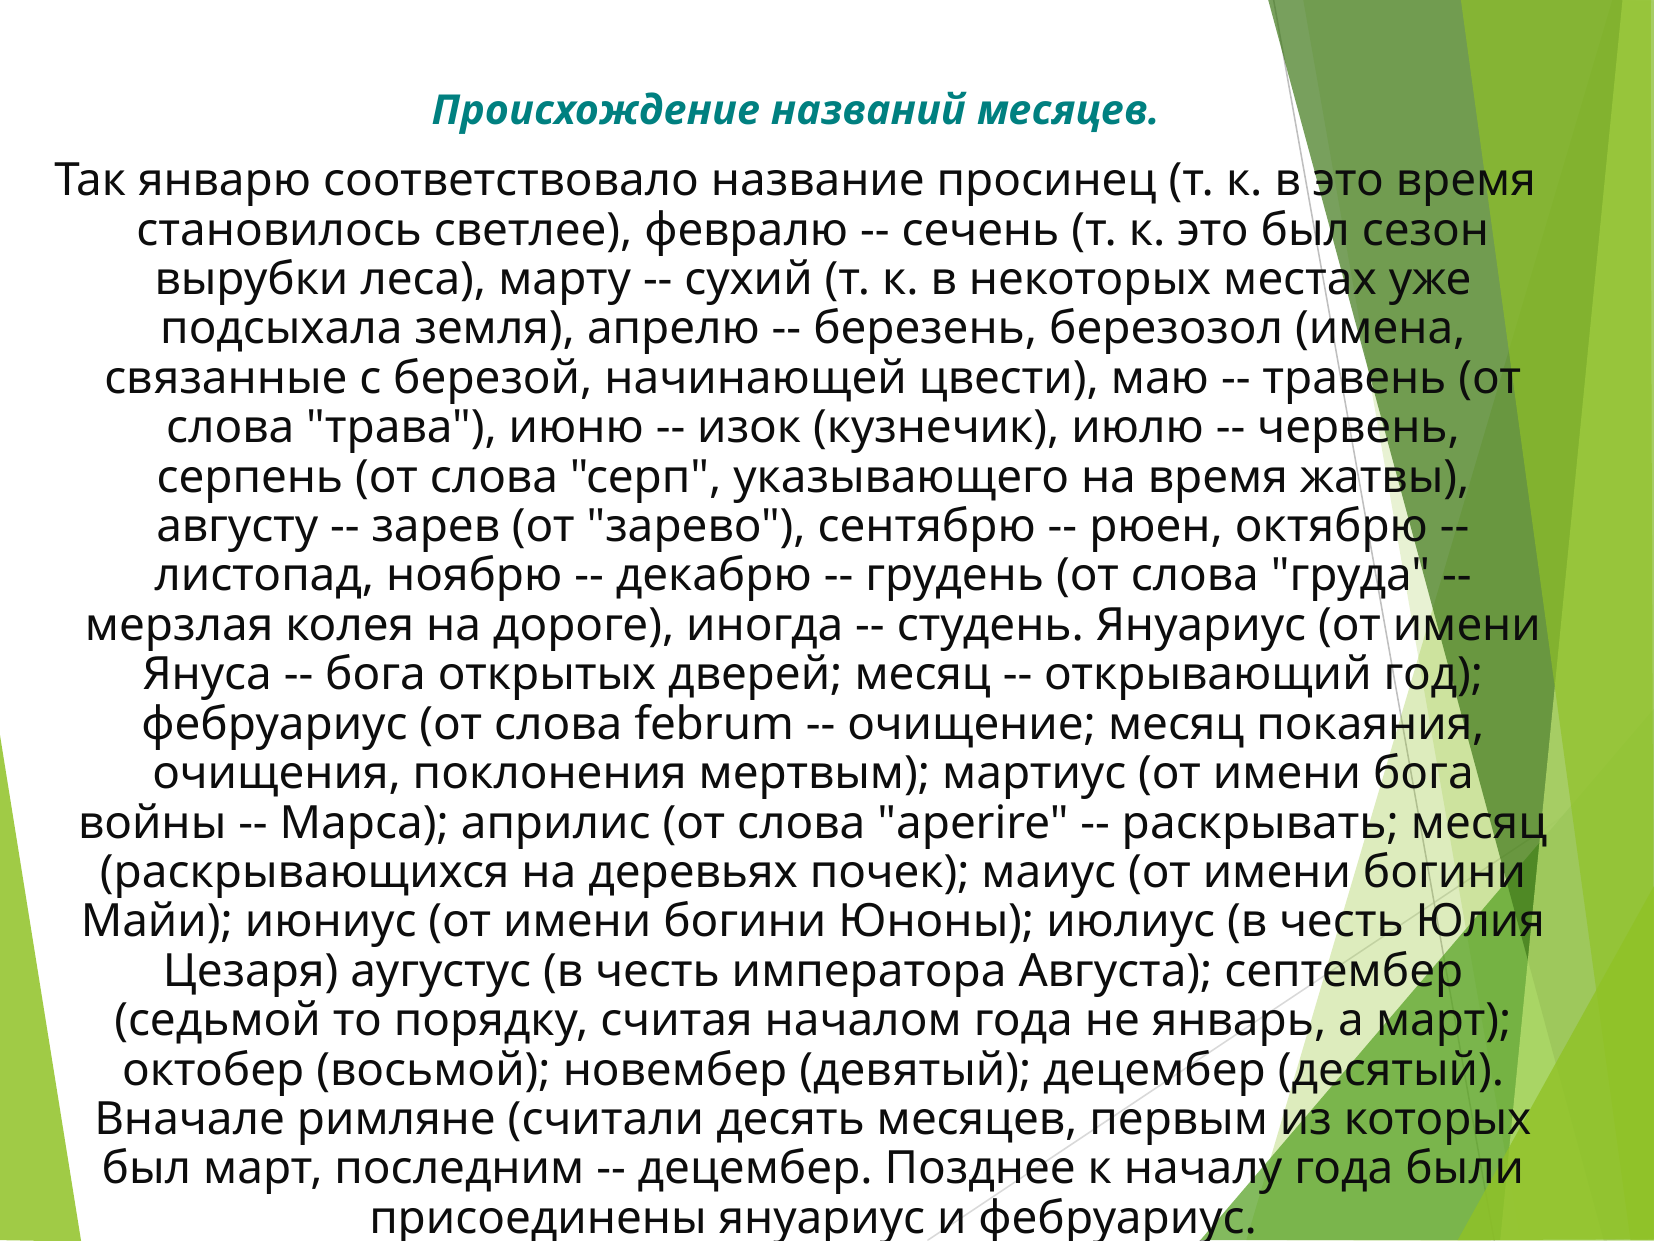

# Происхождение названий месяцев.
Так январю соответствовало название просинец (т. к. в это время становилось светлее), февралю -- сечень (т. к. это был сезон вырубки леса), марту -- сухий (т. к. в некоторых местах уже подсыхала земля), апрелю -- березень, березозол (имена, связанные с березой, начинающей цвести), маю -- травень (от слова "трава"), июню -- изок (кузнечик), июлю -- червень, серпень (от слова "серп", указывающего на время жатвы), августу -- зарев (от "зарево"), сентябрю -- рюен, октябрю -- листопад, ноябрю -- декабрю -- грудень (от слова "груда" -- мерзлая колея на дороге), иногда -- студень. Януариус (от имени Януса -- бога открытых дверей; месяц -- открывающий год); фебруариус (от слова februm -- очищение; месяц покаяния, очищения, поклонения мертвым); мартиус (от имени бога войны -- Марса); априлис (от слова "aperire" -- раскрывать; месяц (раскрывающихся на деревьях почек); маиус (от имени богини Майи); июниус (от имени богини Юноны); июлиус (в честь Юлия Цезаря) аугустус (в честь императора Августа); септембер (седьмой то порядку, считая началом года не январь, а март); октобер (восьмой); новембер (девятый); децембер (десятый). Вначале римляне (считали десять месяцев, первым из которых был март, последним -- децембер. Позднее к началу года были присоединены януариус и фебруариус.